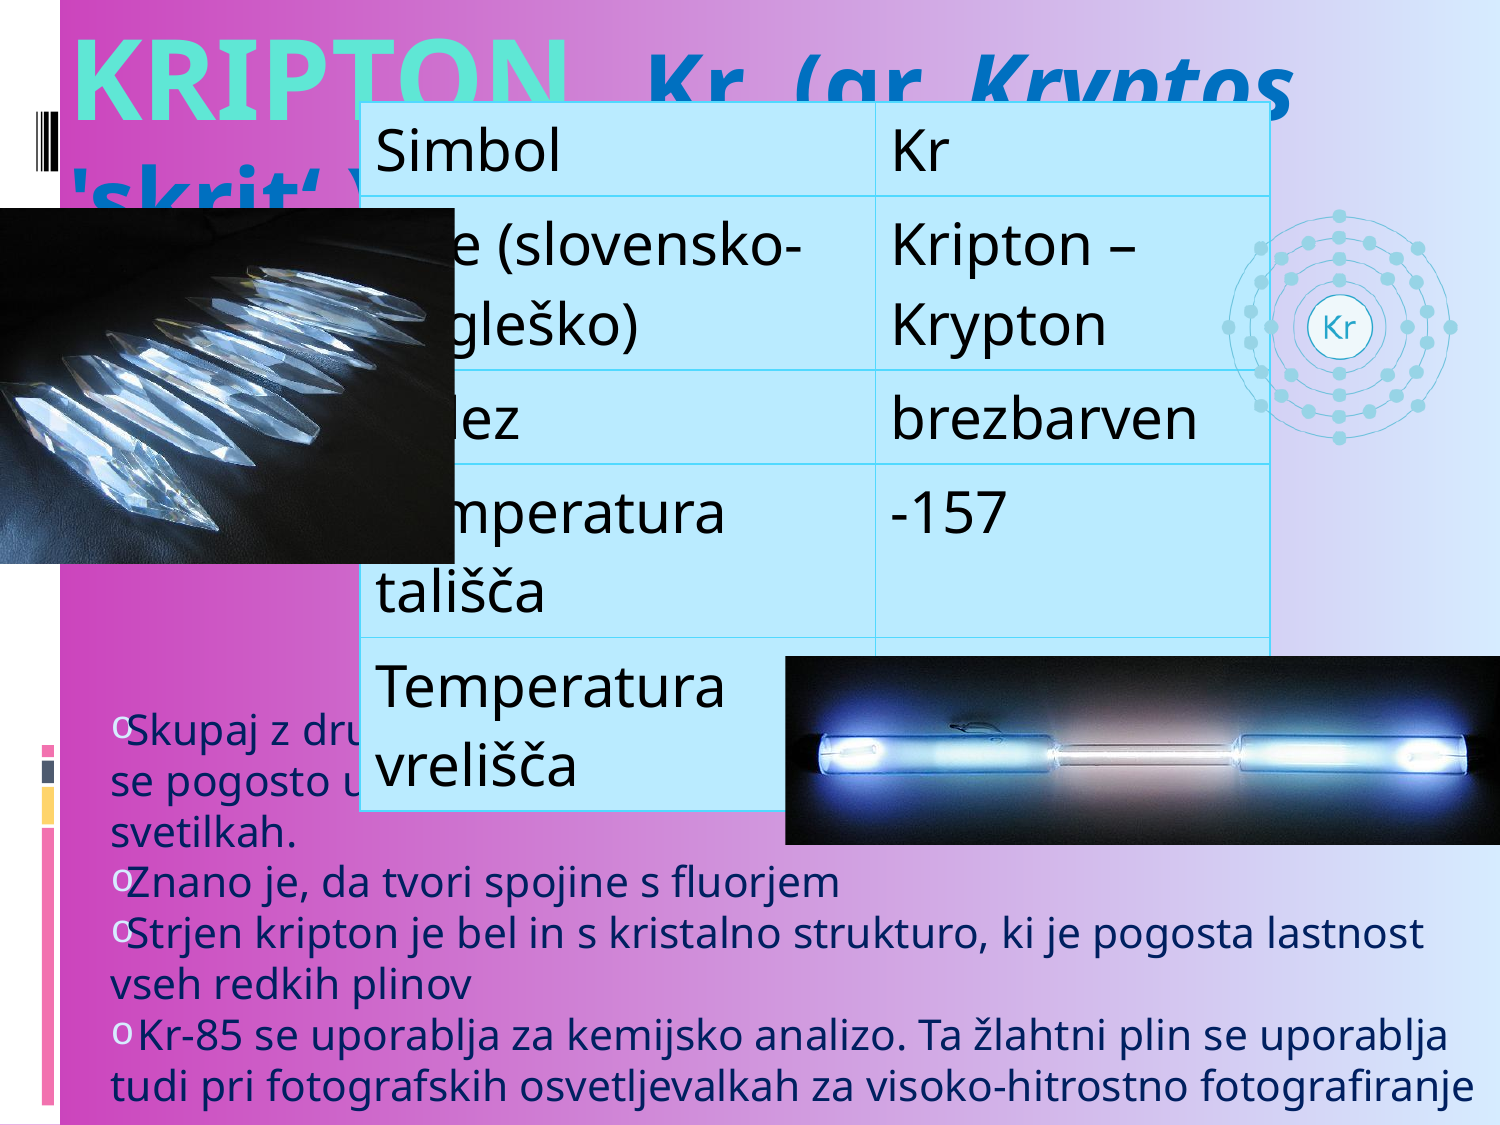

# KRIPTON Kr (gr. Kryptos  'skrit‘ )
| Simbol | Kr |
| --- | --- |
| Ime (slovensko-angleško) | Kripton – Krypton |
| Videz | brezbarven |
| Temperatura tališča | -157 |
| Temperatura vrelišča | -151.7 |
Skupaj z drugimi redkimi plini
se pogosto uporablja v flourescentnih
svetilkah.
Znano je, da tvori spojine s fluorjem
Strjen kripton je bel in s kristalno strukturo, ki je pogosta lastnost vseh redkih plinov
 Kr-85 se uporablja za kemijsko analizo. Ta žlahtni plin se uporablja tudi pri fotografskih osvetljevalkah za visoko-hitrostno fotografiranje